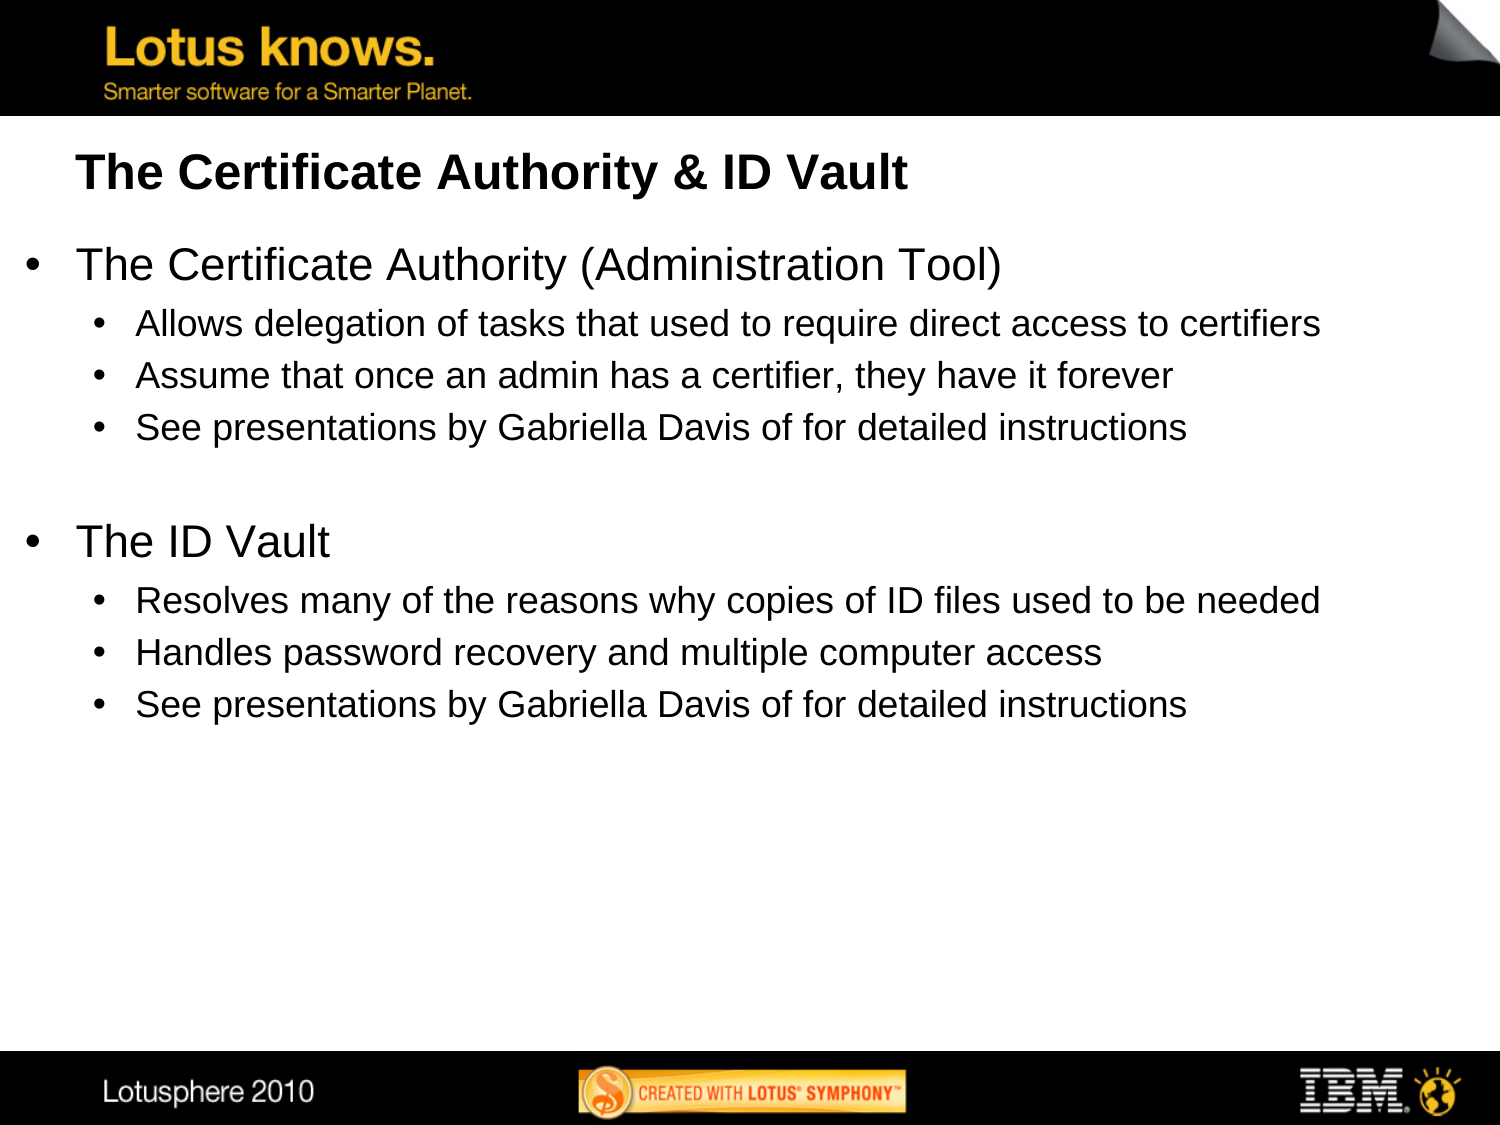

# The Certificate Authority & ID Vault
The Certificate Authority (Administration Tool)
Allows delegation of tasks that used to require direct access to certifiers
Assume that once an admin has a certifier, they have it forever
See presentations by Gabriella Davis of for detailed instructions
The ID Vault
Resolves many of the reasons why copies of ID files used to be needed
Handles password recovery and multiple computer access
See presentations by Gabriella Davis of for detailed instructions